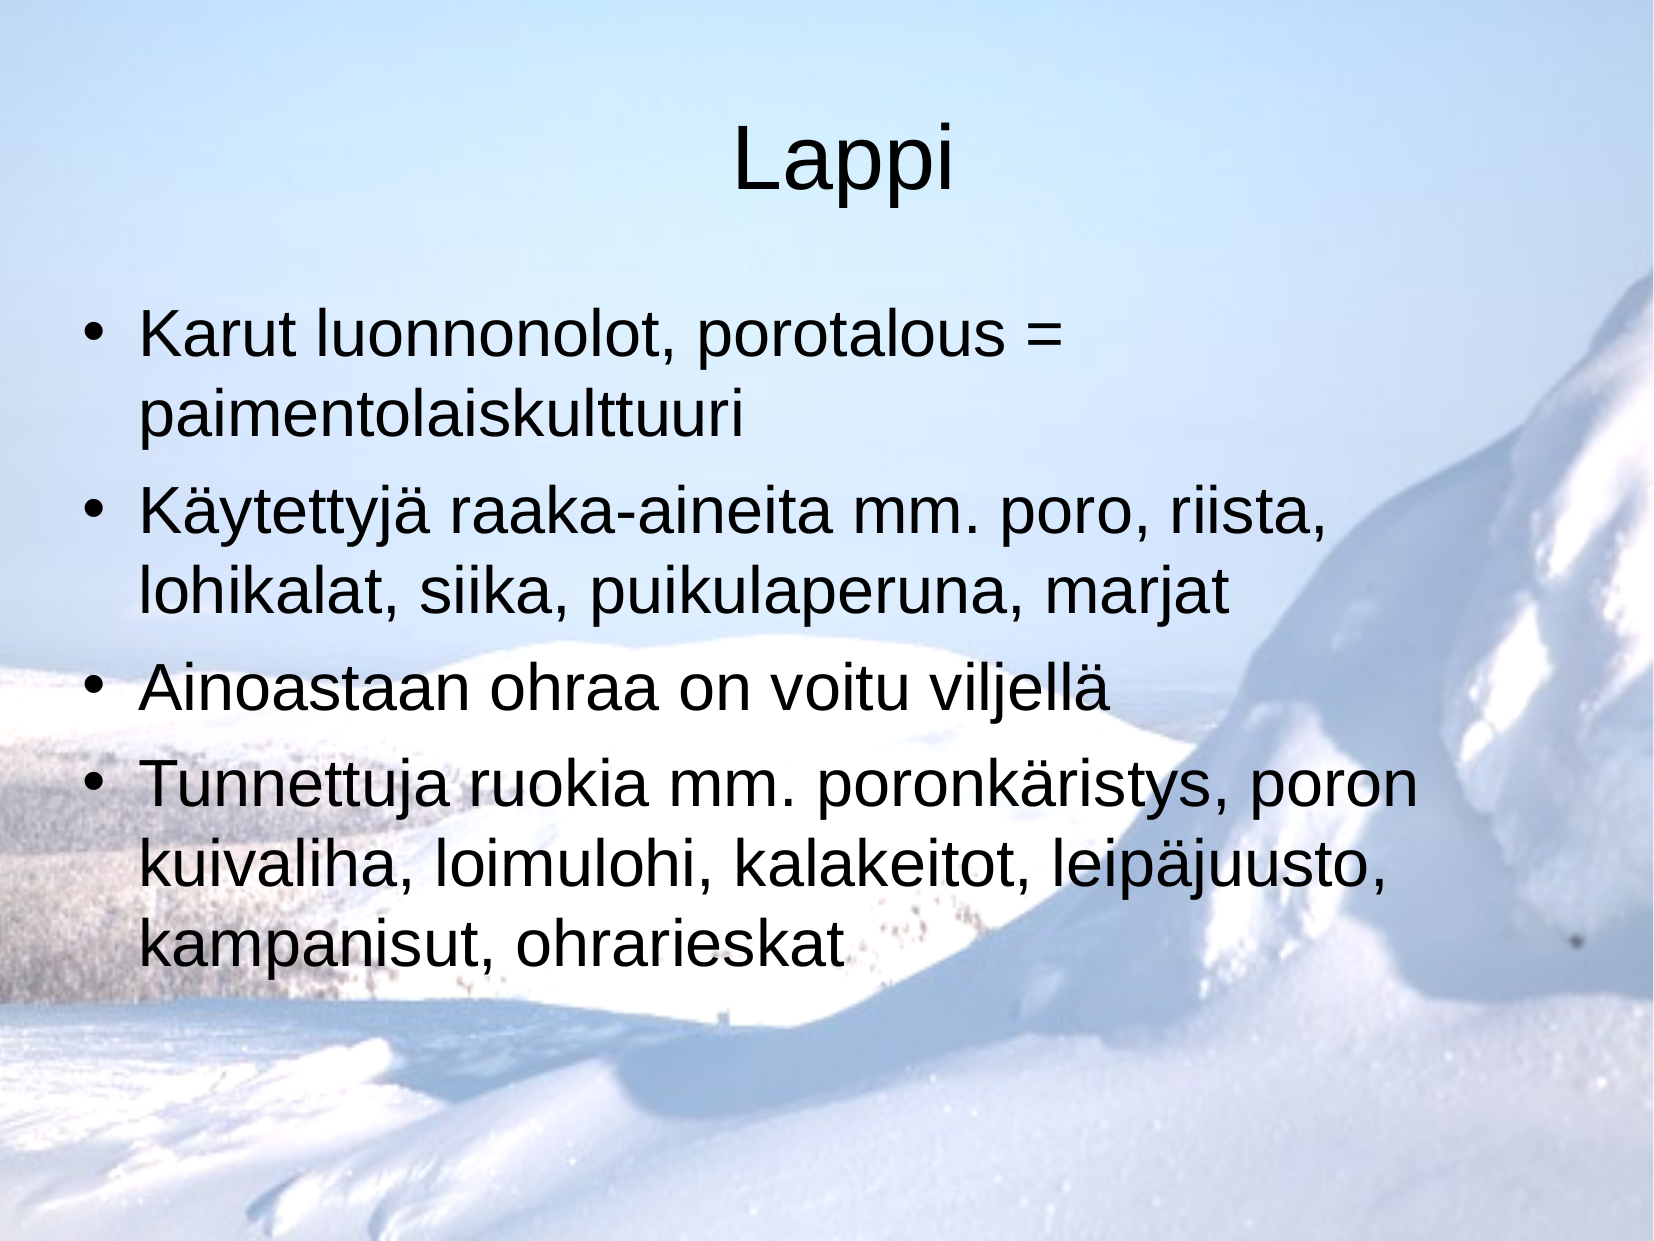

Lappi
Karut luonnonolot, porotalous = paimentolaiskulttuuri
Käytettyjä raaka-aineita mm. poro, riista, lohikalat, siika, puikulaperuna, marjat
Ainoastaan ohraa on voitu viljellä
Tunnettuja ruokia mm. poronkäristys, poron kuivaliha, loimulohi, kalakeitot, leipäjuusto, kampanisut, ohrarieskat